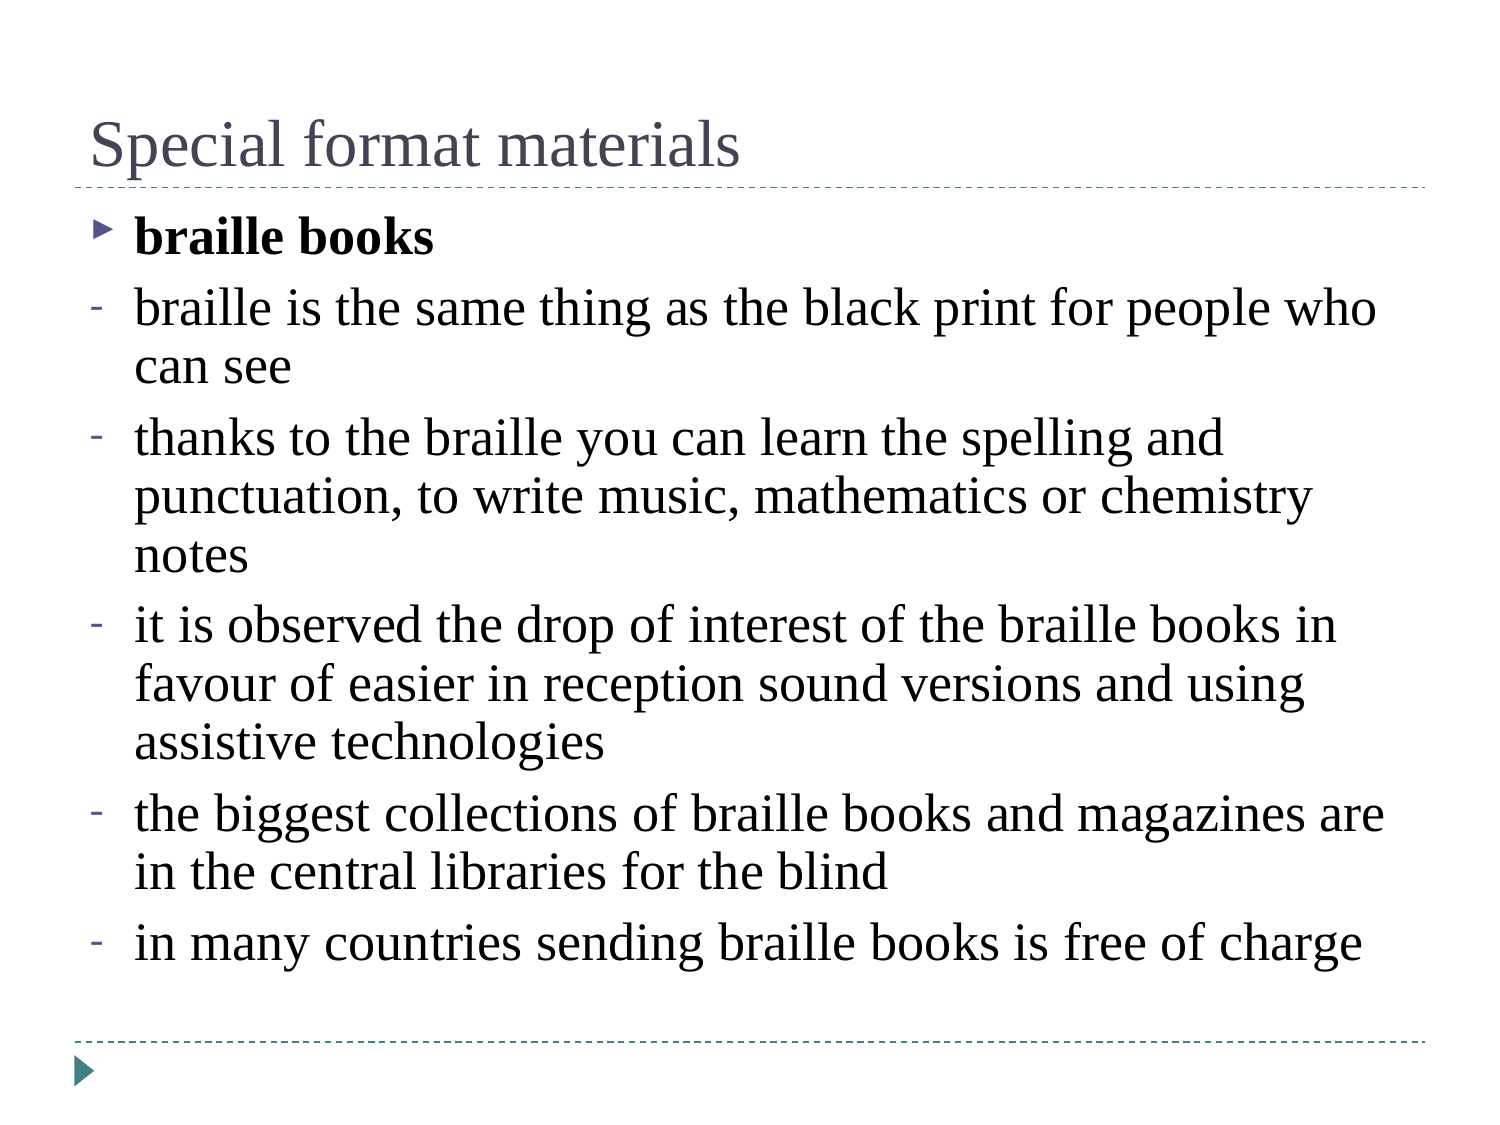

# Special format materials
braille books
braille is the same thing as the black print for people who can see
thanks to the braille you can learn the spelling and punctuation, to write music, mathematics or chemistry notes
it is observed the drop of interest of the braille books in favour of easier in reception sound versions and using assistive technologies
the biggest collections of braille books and magazines are in the central libraries for the blind
in many countries sending braille books is free of charge